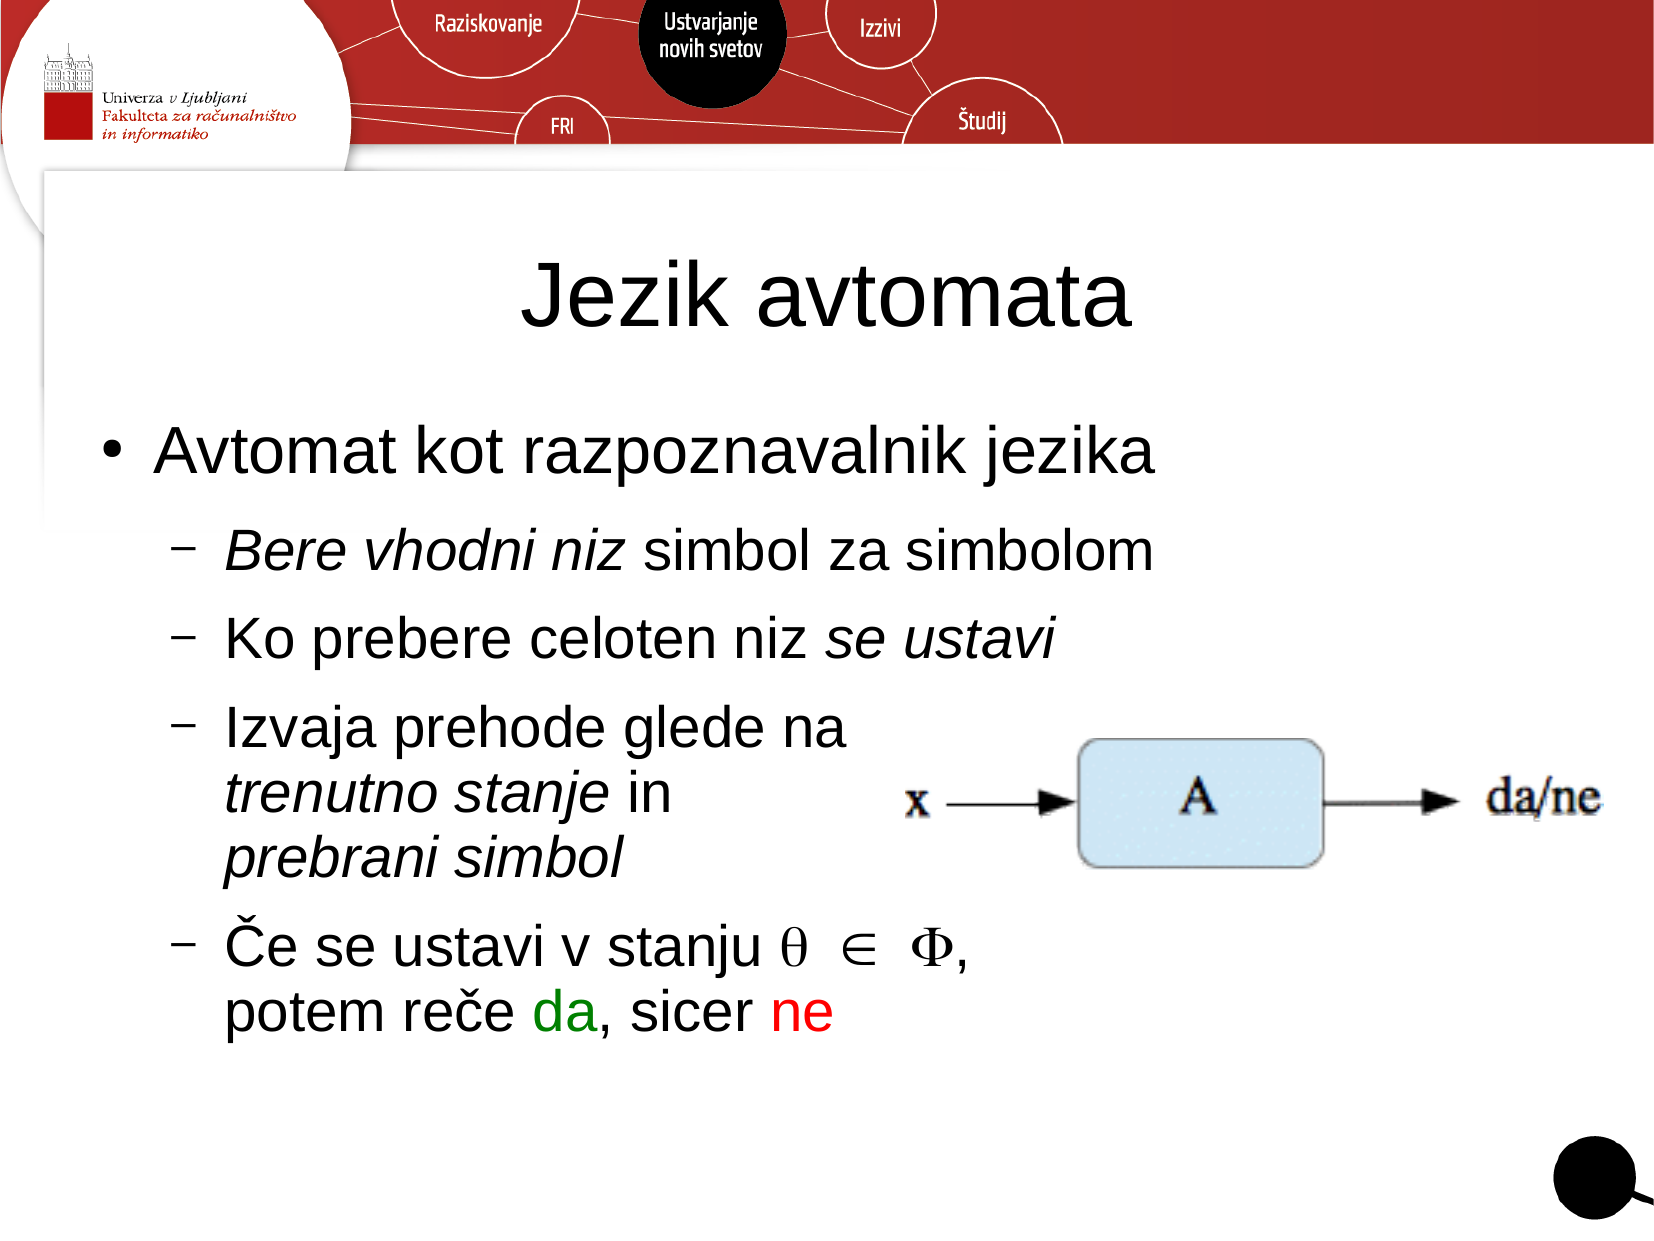

# Jezik avtomata
Avtomat kot razpoznavalnik jezika
Bere vhodni niz simbol za simbolom
Ko prebere celoten niz se ustavi
Izvaja prehode glede na
trenutno stanje in
prebrani simbol
Če se ustavi v stanju q ∈ F,
potem reče da, sicer ne